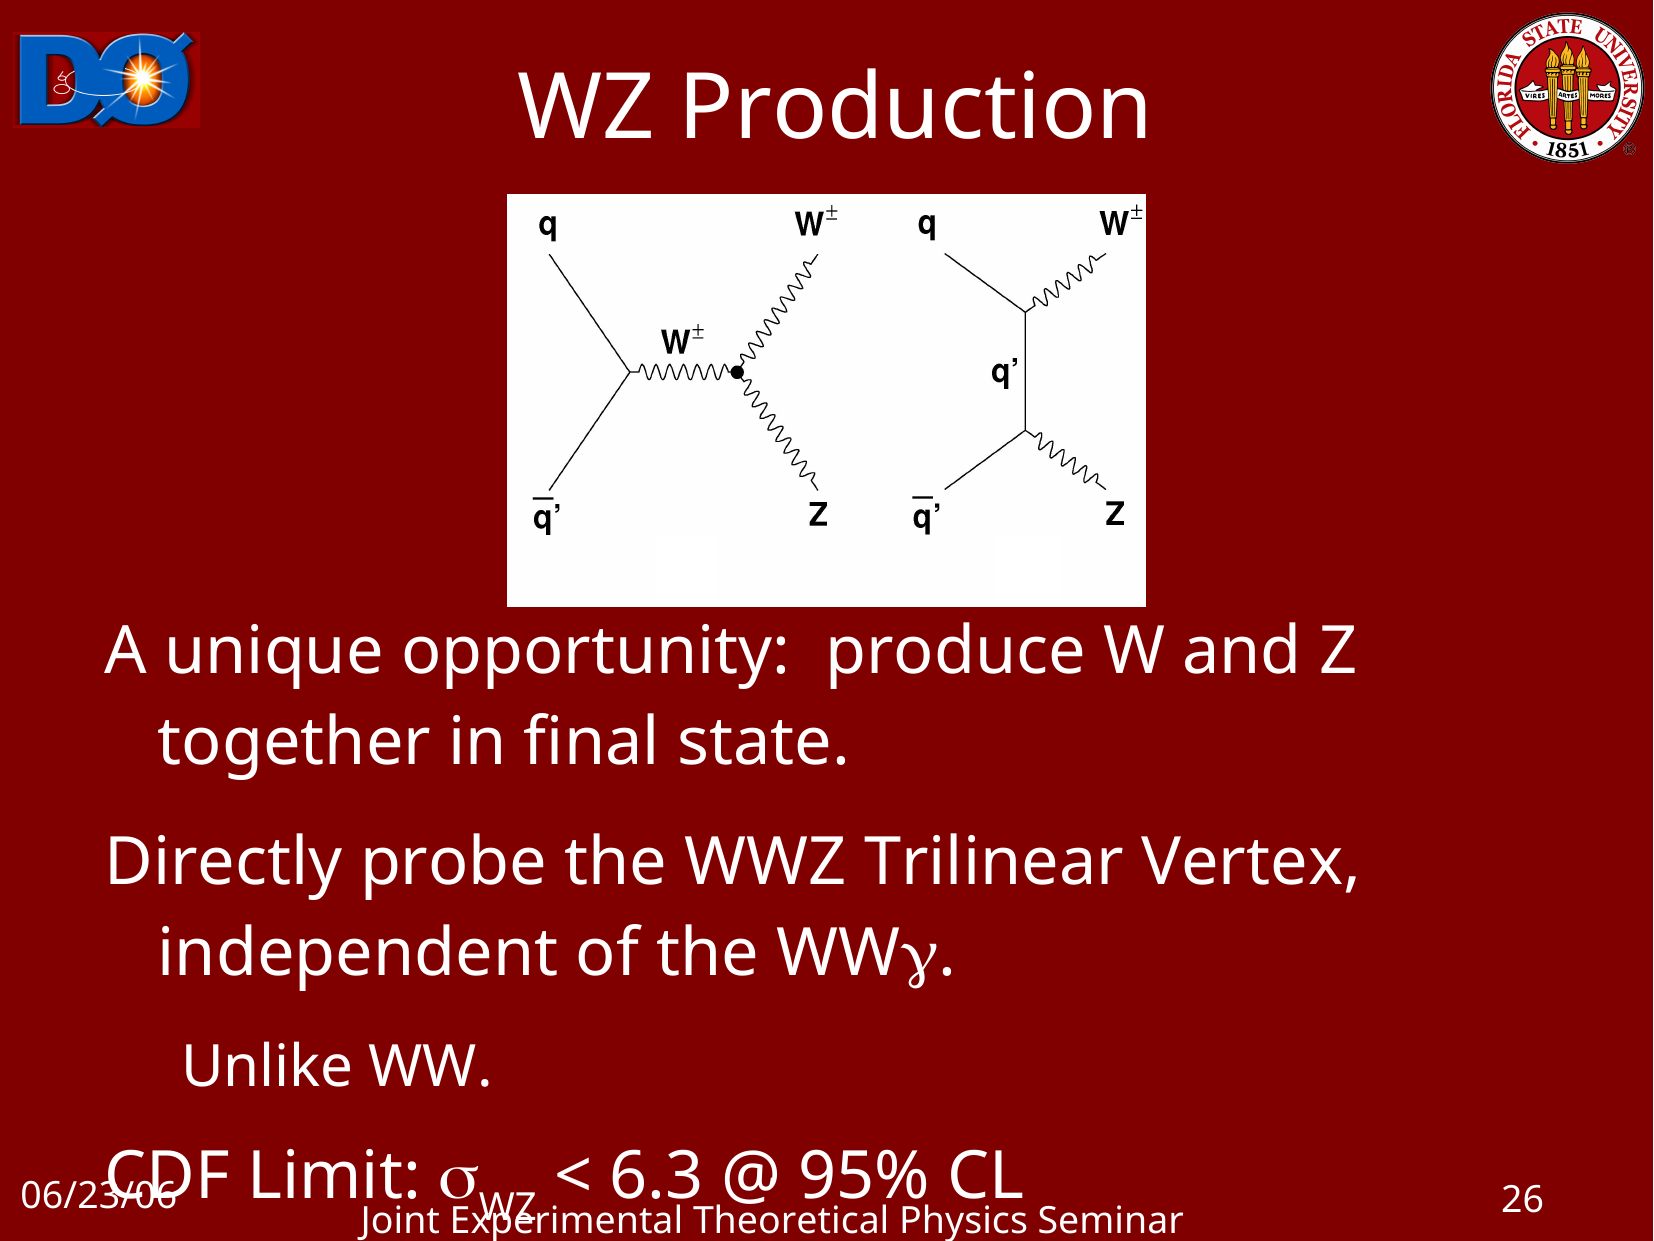

# WZ Production
A unique opportunity: produce W and Z together in final state.
Directly probe the WWZ Trilinear Vertex, independent of the WWg.
Unlike WW.
CDF Limit: sWZ < 6.3 @ 95% CL